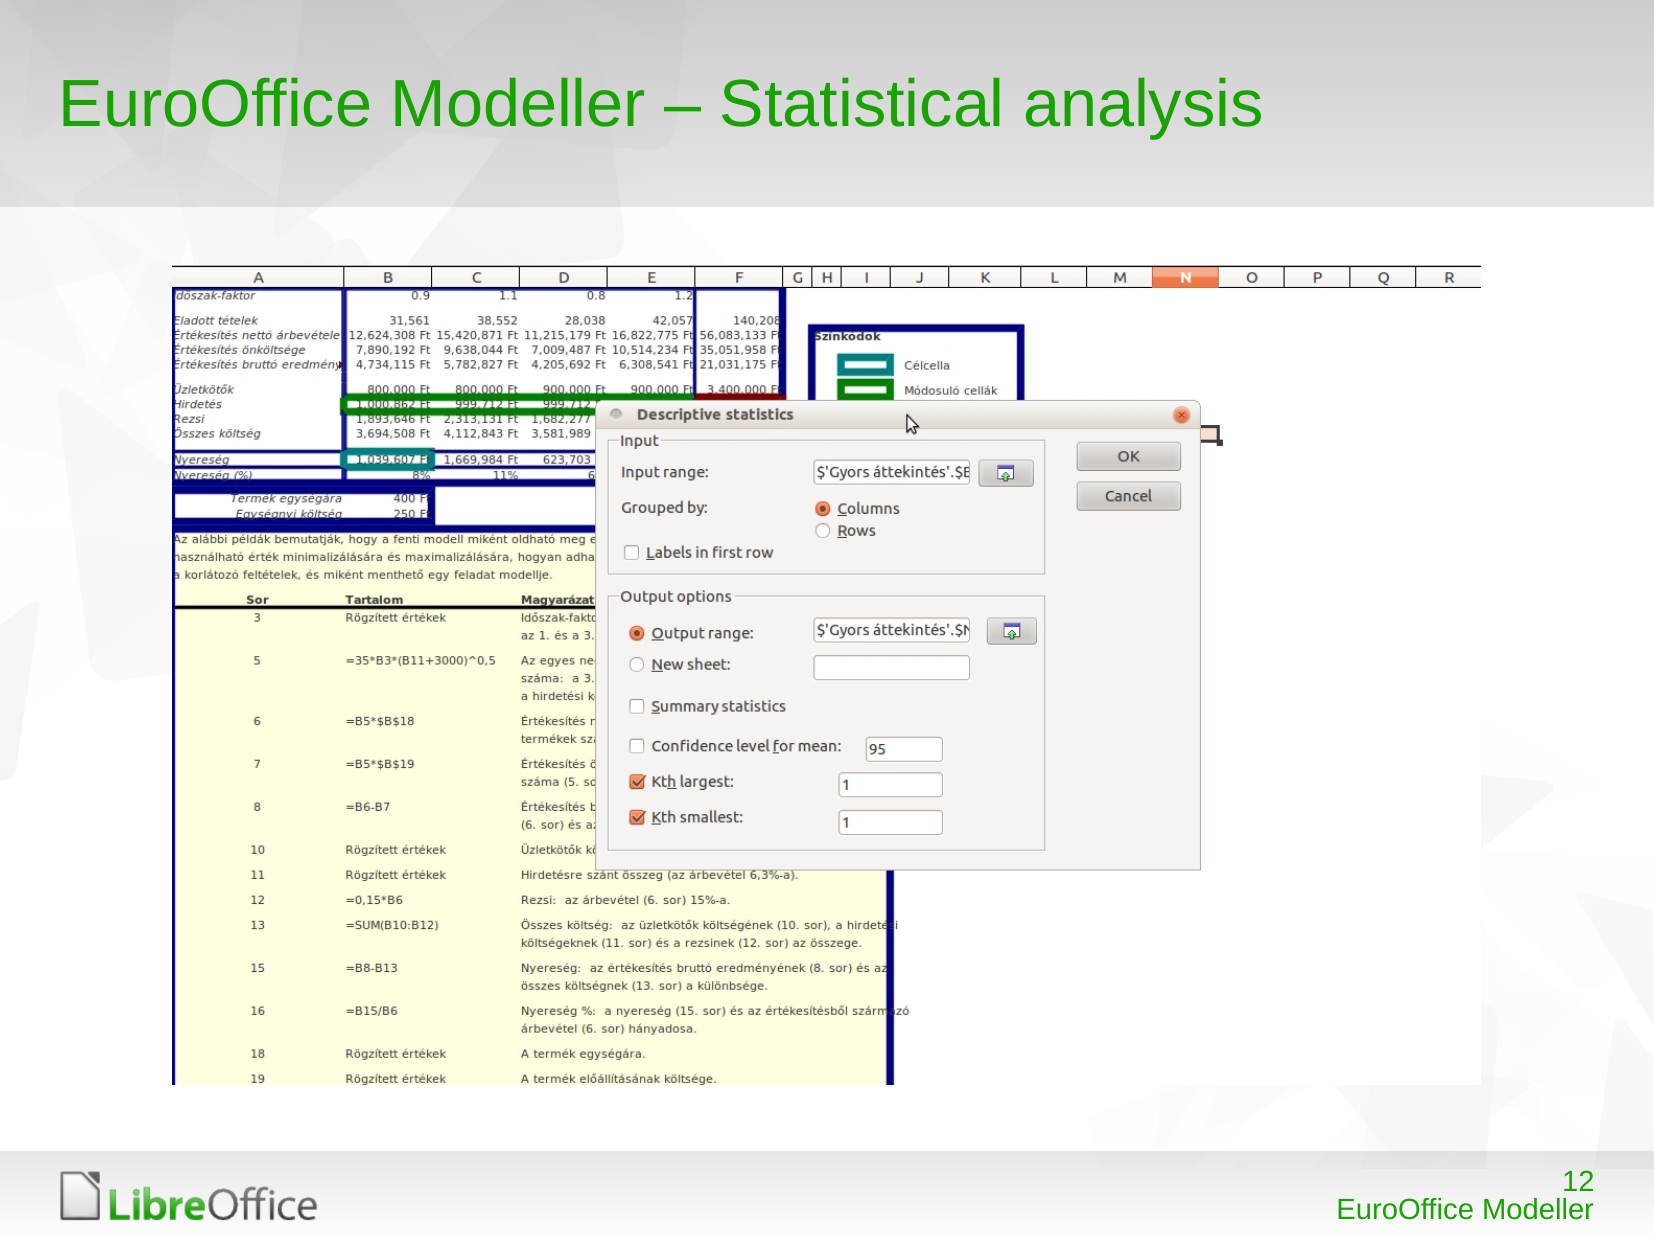

# EuroOffice Modeller – Statistical analysis
12
EuroOffice Modeller